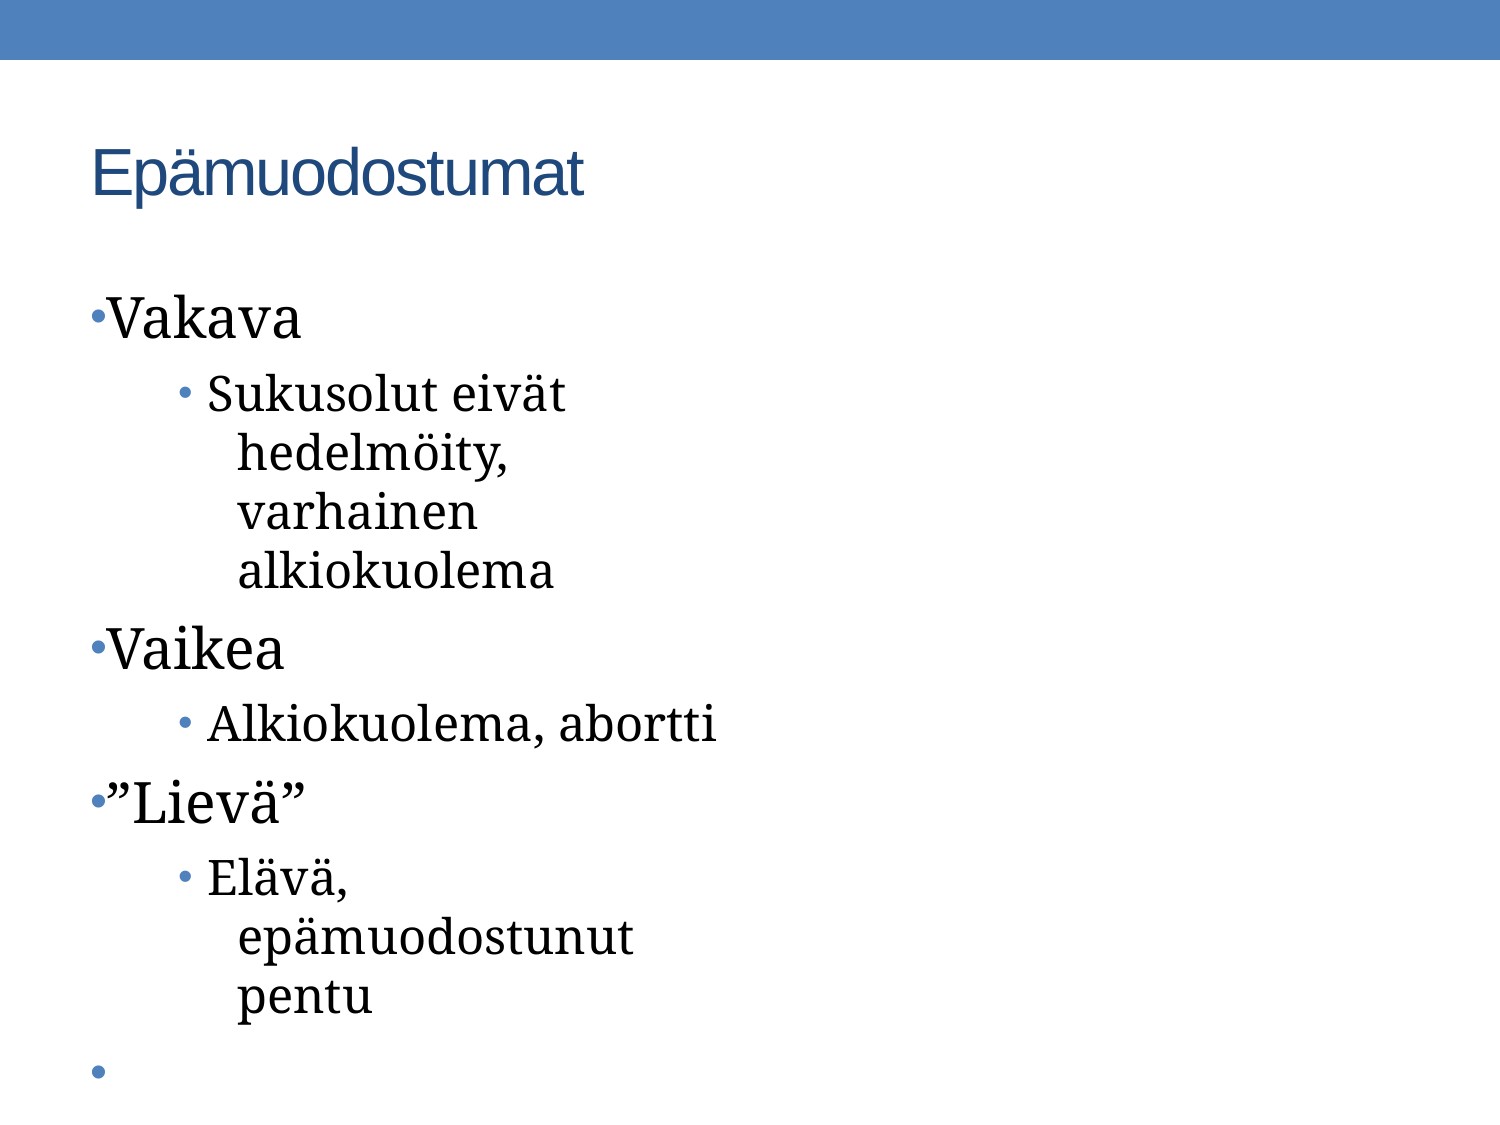

# Epämuodostumat
Vakava
Sukusolut eivät hedelmöity, varhainen alkiokuolema
Vaikea
Alkiokuolema, abortti
”Lievä”
Elävä, epämuodostunut pentu